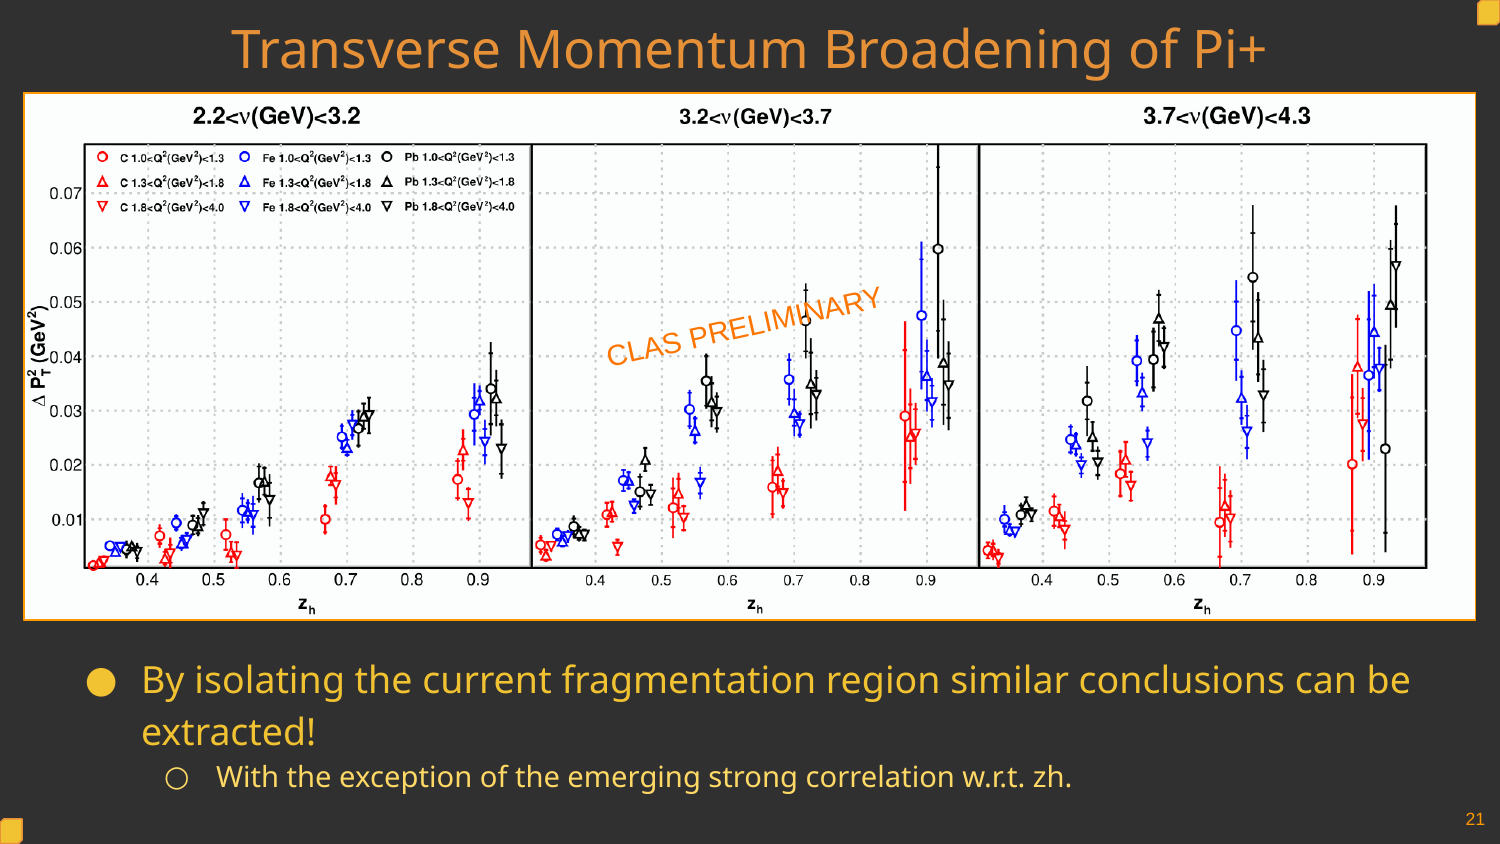

# Transverse Momentum Broadening of Pi+
CLAS PRELIMINARY
By isolating the current fragmentation region similar conclusions can be extracted!
With the exception of the emerging strong correlation w.r.t. zh.